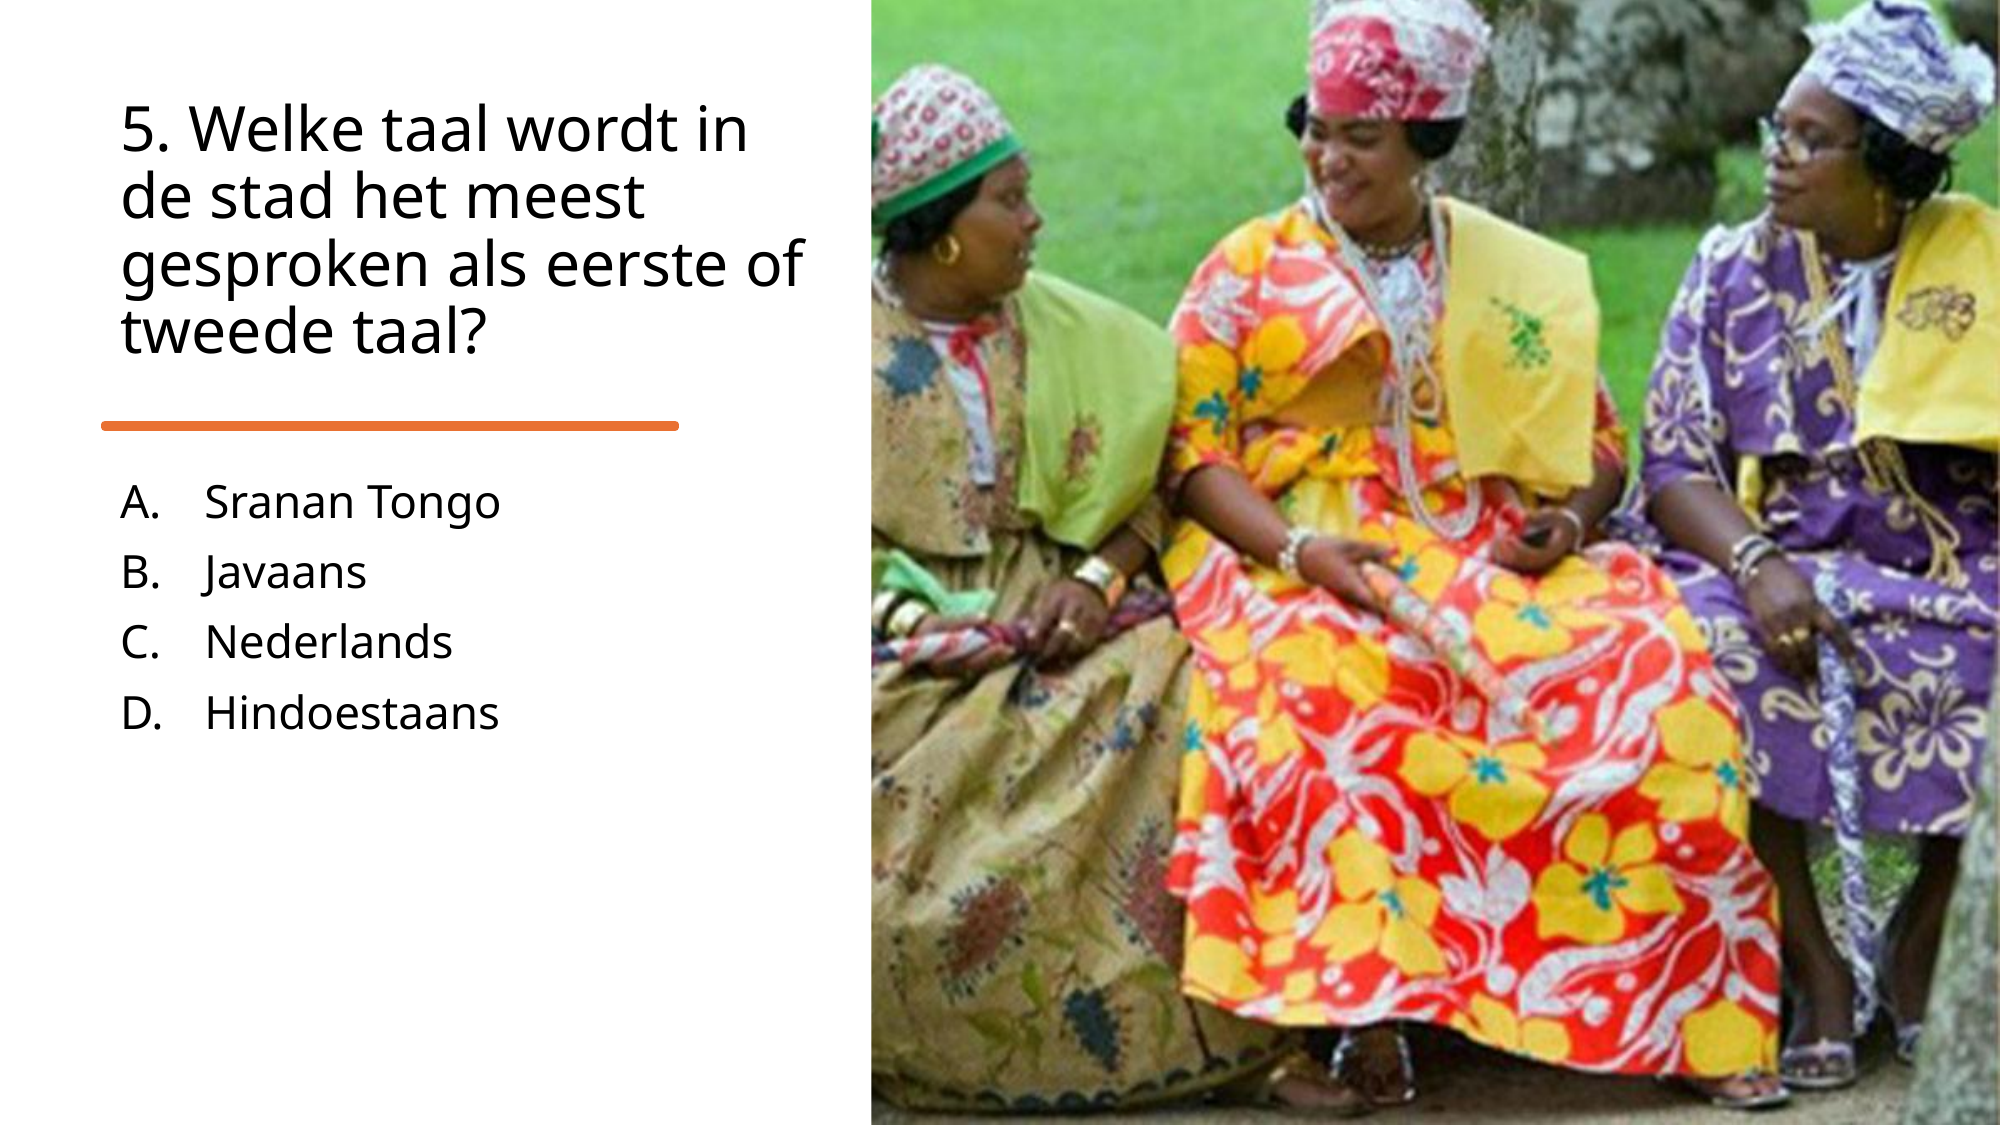

# 5. Welke taal wordt in de stad het meest gesproken als eerste of tweede taal?
Sranan Tongo
Javaans
Nederlands
Hindoestaans